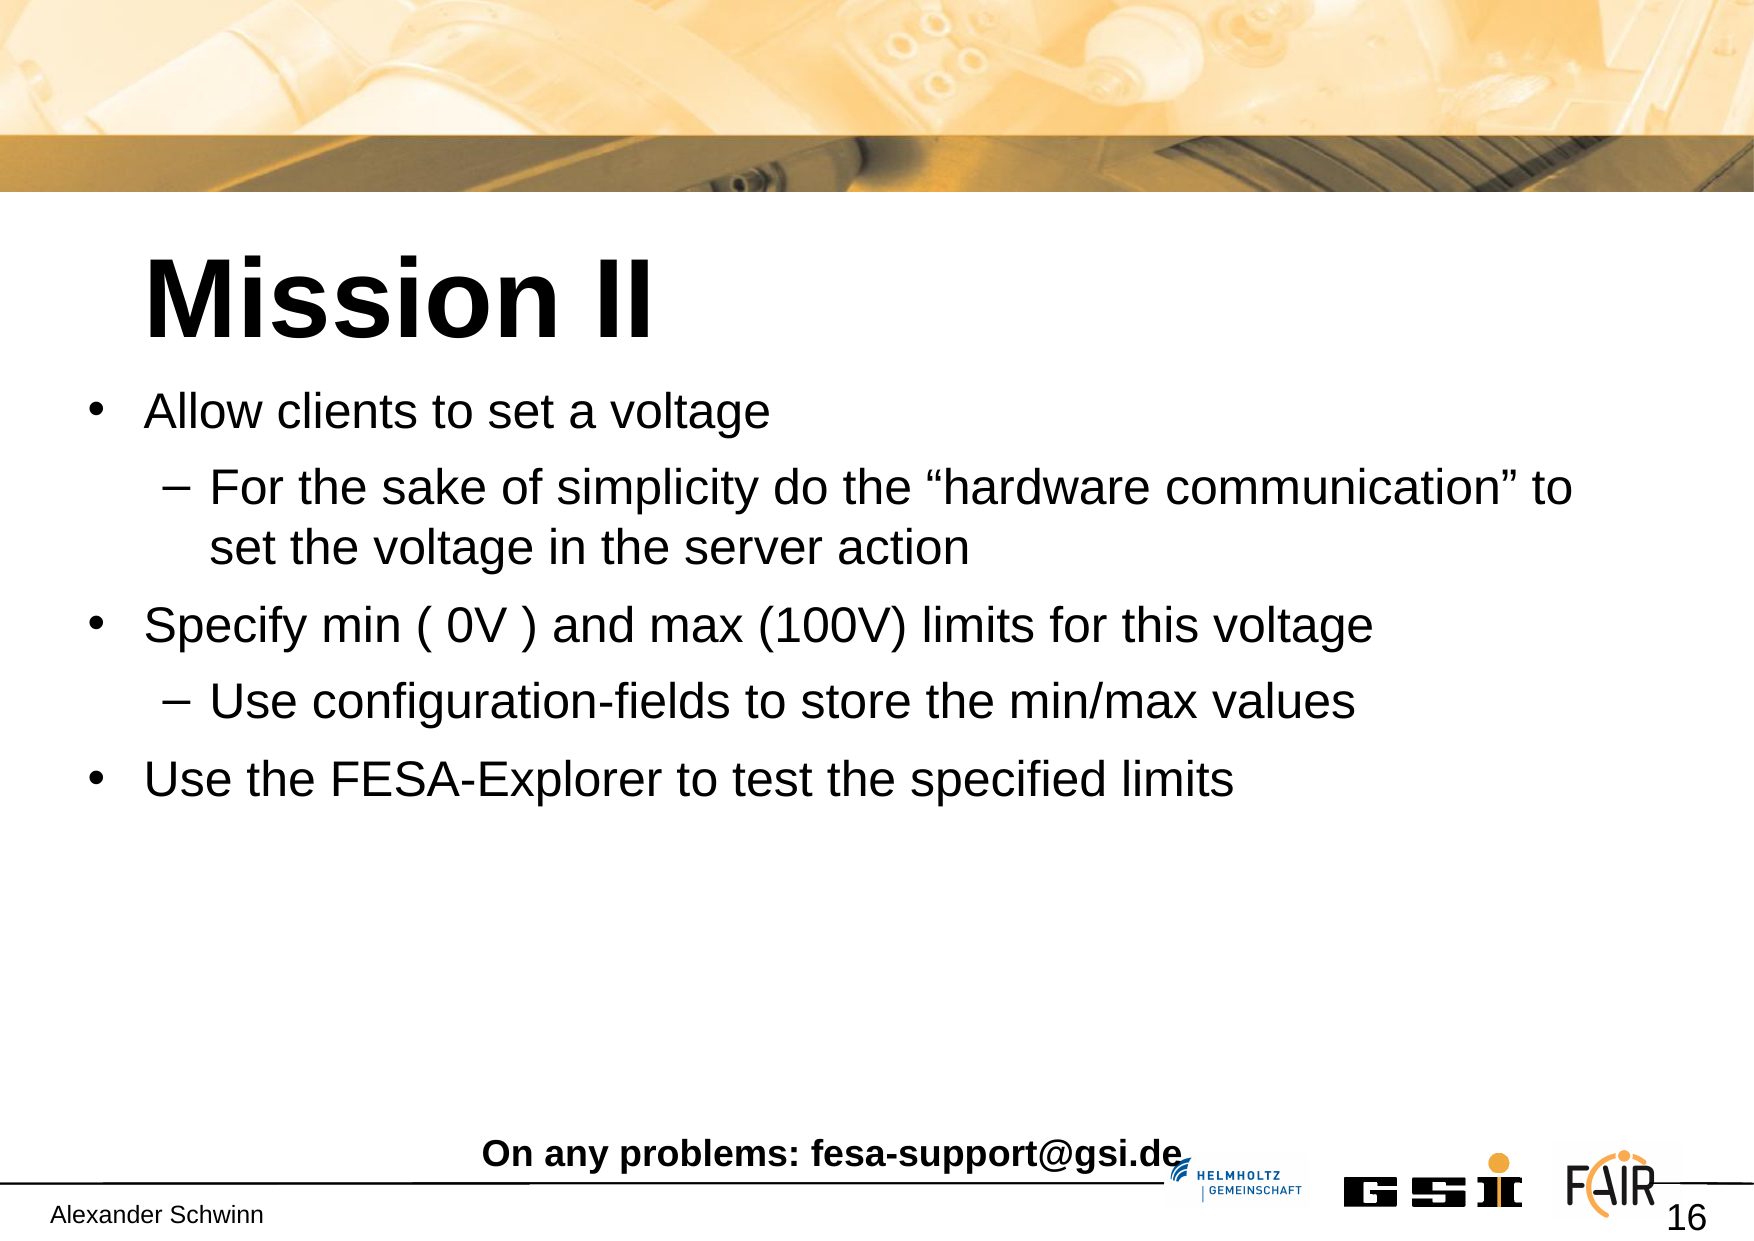

# Mission II
Allow clients to set a voltage
For the sake of simplicity do the “hardware communication” to set the voltage in the server action
Specify min ( 0V ) and max (100V) limits for this voltage
Use configuration-fields to store the min/max values
Use the FESA-Explorer to test the specified limits
On any problems: fesa-support@gsi.de
16